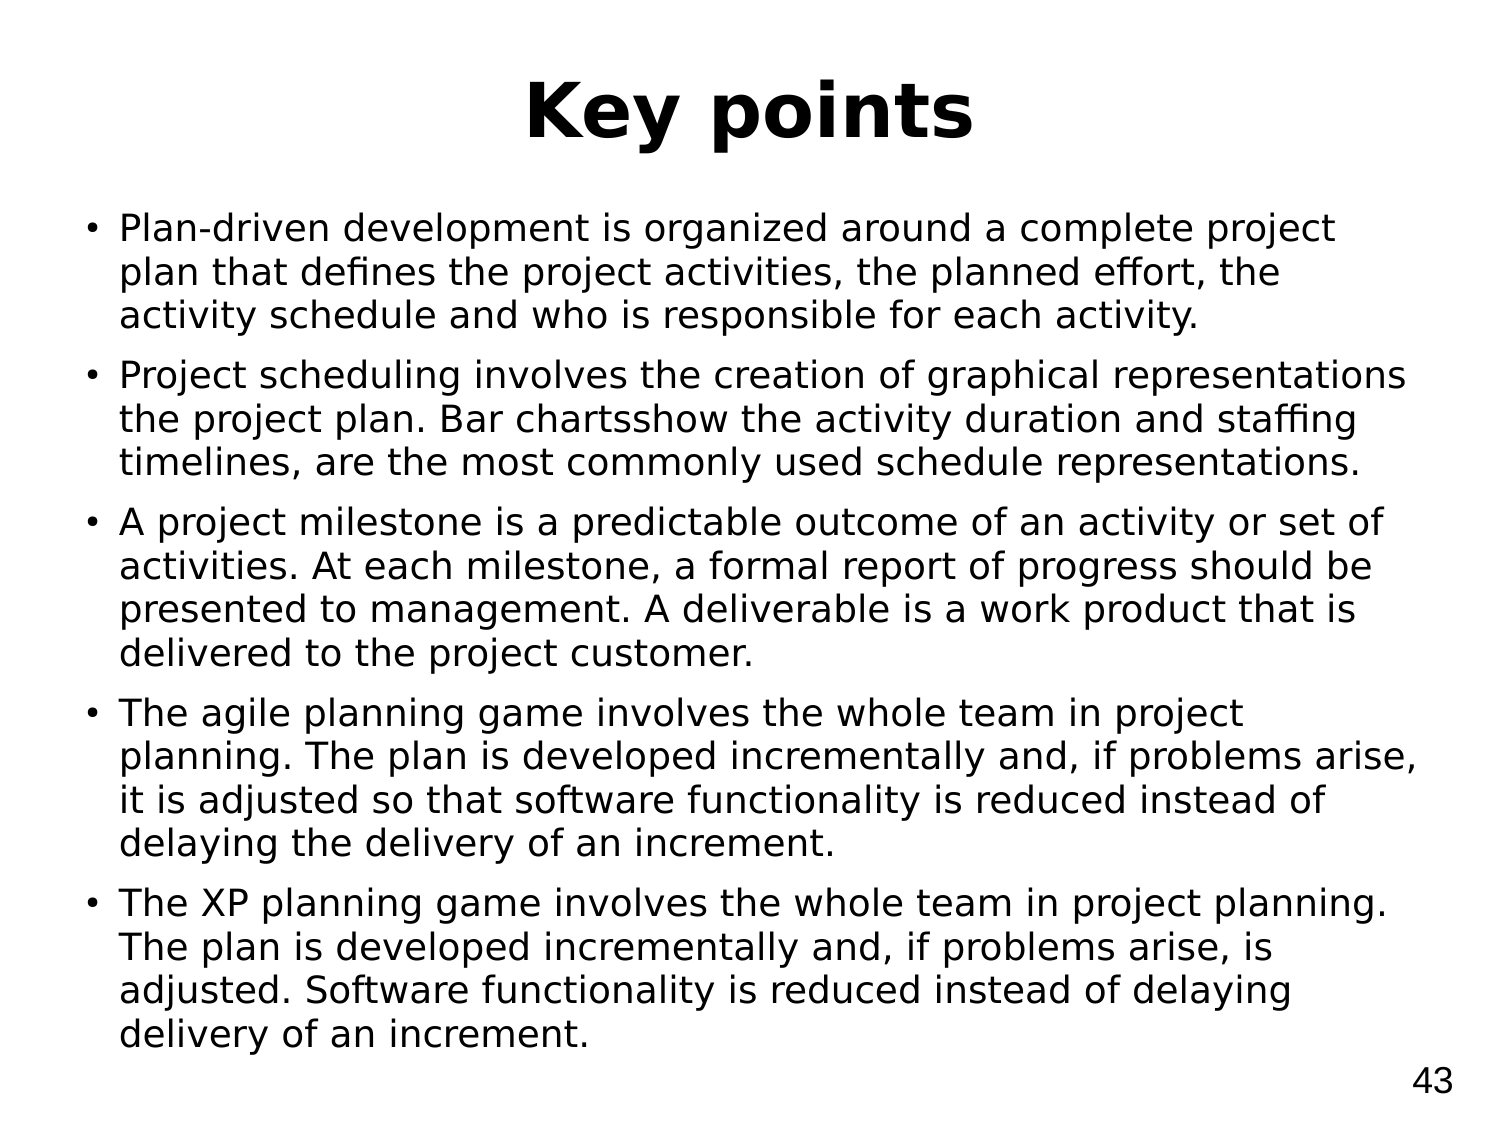

# Key points
Plan-driven development is organized around a complete project plan that defines the project activities, the planned effort, the activity schedule and who is responsible for each activity.
Project scheduling involves the creation of graphical representations the project plan. Bar chartsshow the activity duration and staffing timelines, are the most commonly used schedule representations.
A project milestone is a predictable outcome of an activity or set of activities. At each milestone, a formal report of progress should be presented to management. A deliverable is a work product that is delivered to the project customer.
The agile planning game involves the whole team in project planning. The plan is developed incrementally and, if problems arise, it is adjusted so that software functionality is reduced instead of delaying the delivery of an increment.
The XP planning game involves the whole team in project planning. The plan is developed incrementally and, if problems arise, is adjusted. Software functionality is reduced instead of delaying delivery of an increment.